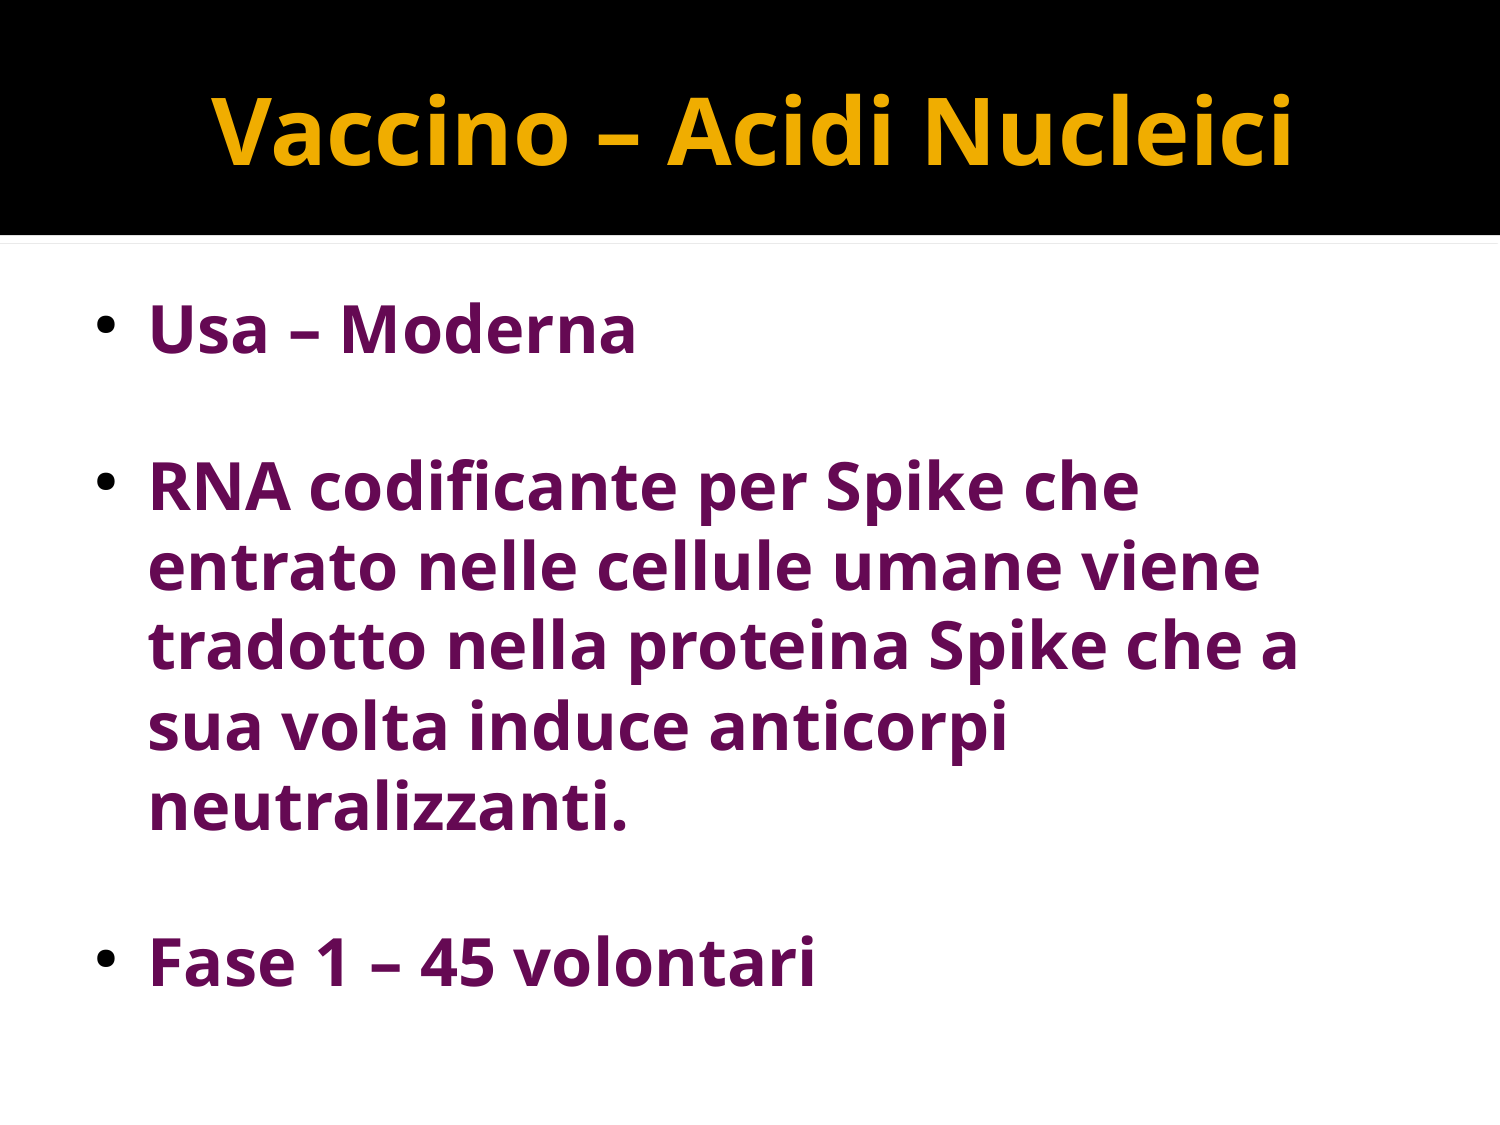

# Vaccino – Acidi Nucleici
Usa – Moderna
RNA codificante per Spike che entrato nelle cellule umane viene tradotto nella proteina Spike che a sua volta induce anticorpi neutralizzanti.
Fase 1 – 45 volontari